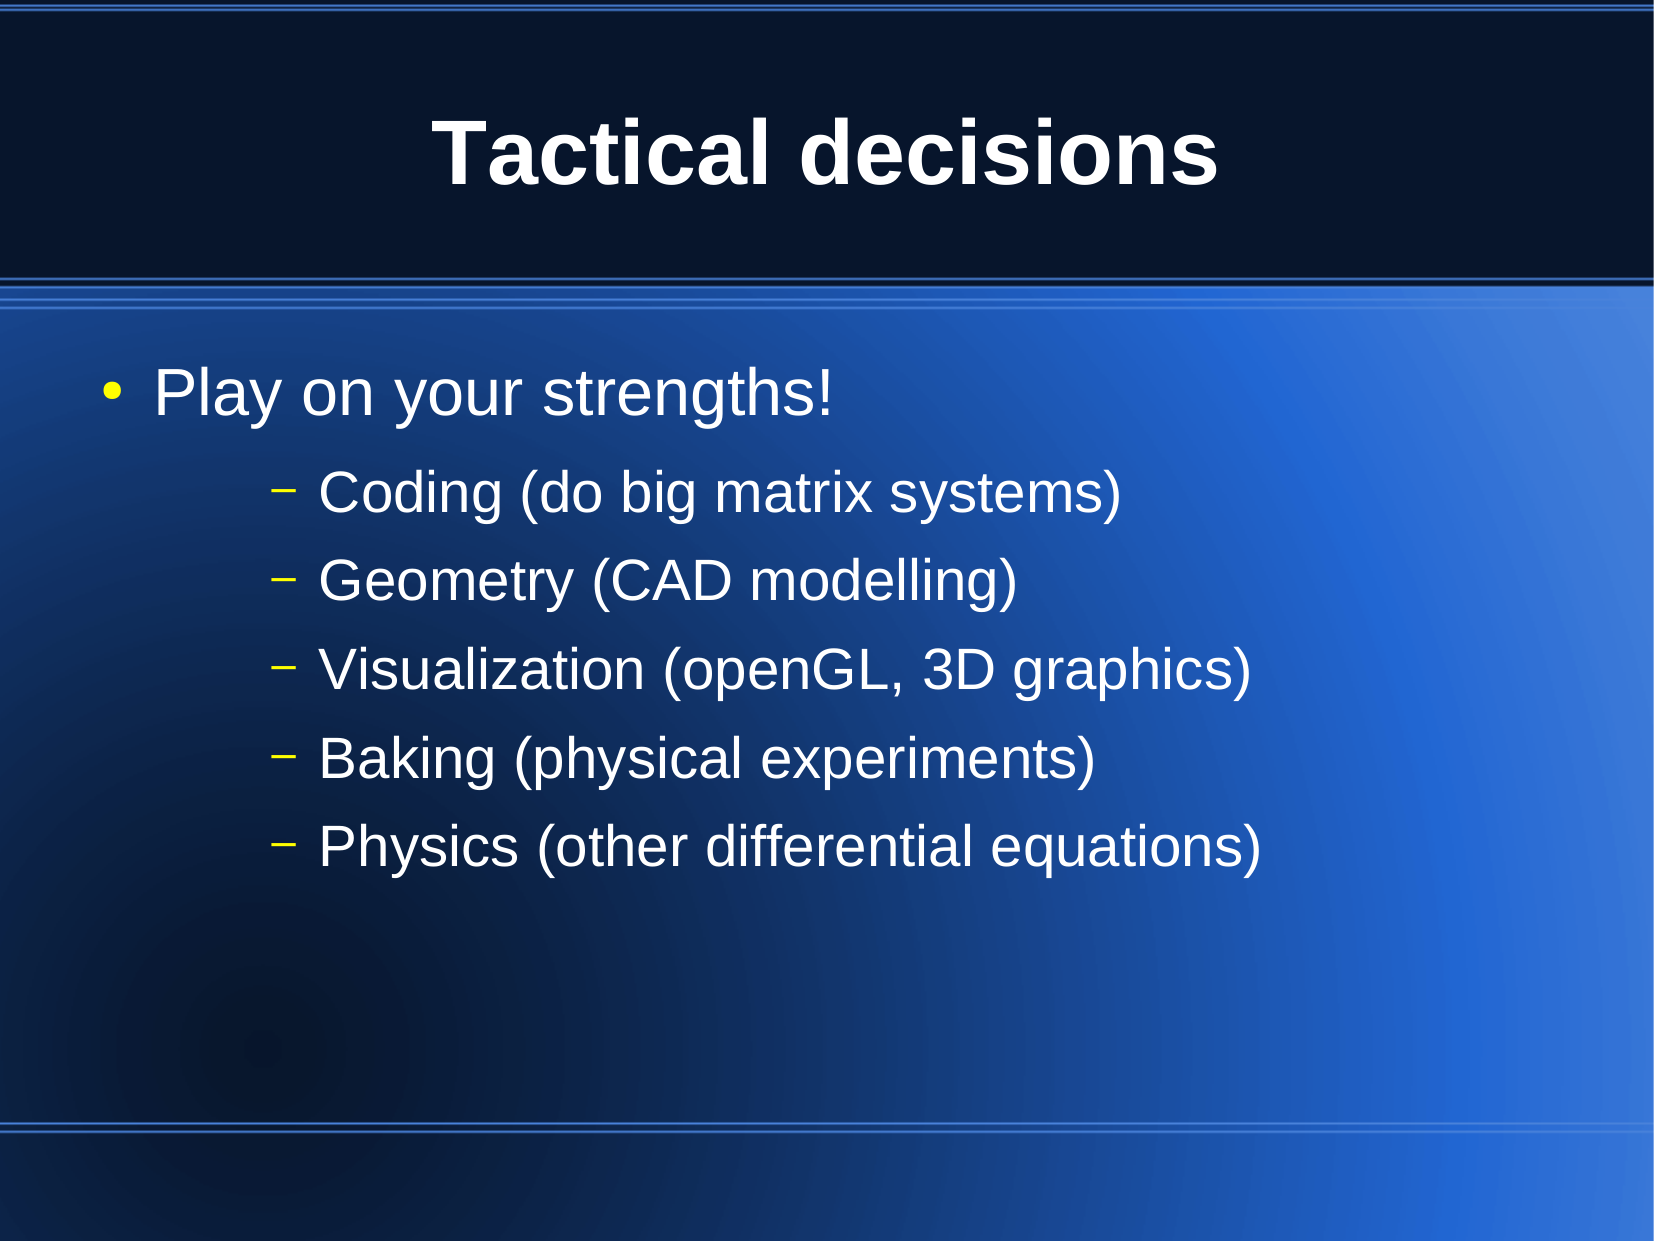

# Tactical decisions
Play on your strengths!
Coding (do big matrix systems)
Geometry (CAD modelling)
Visualization (openGL, 3D graphics)
Baking (physical experiments)
Physics (other differential equations)